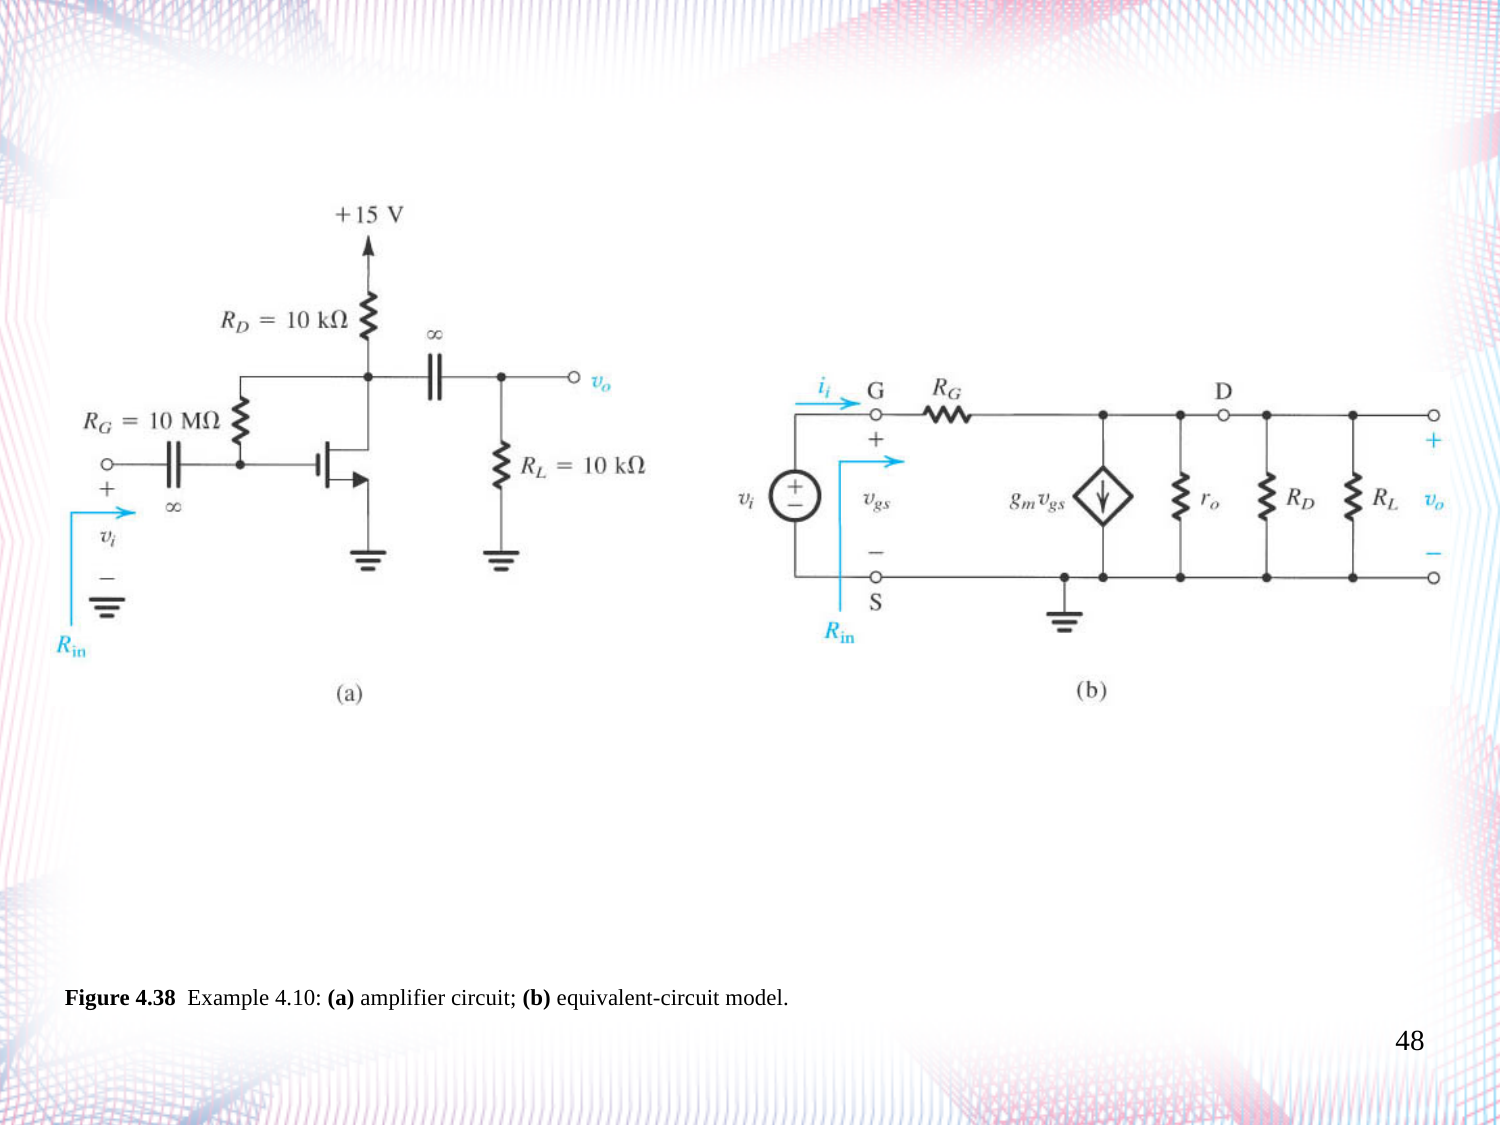

Figure 4.38 Example 4.10: (a) amplifier circuit; (b) equivalent-circuit model.
48